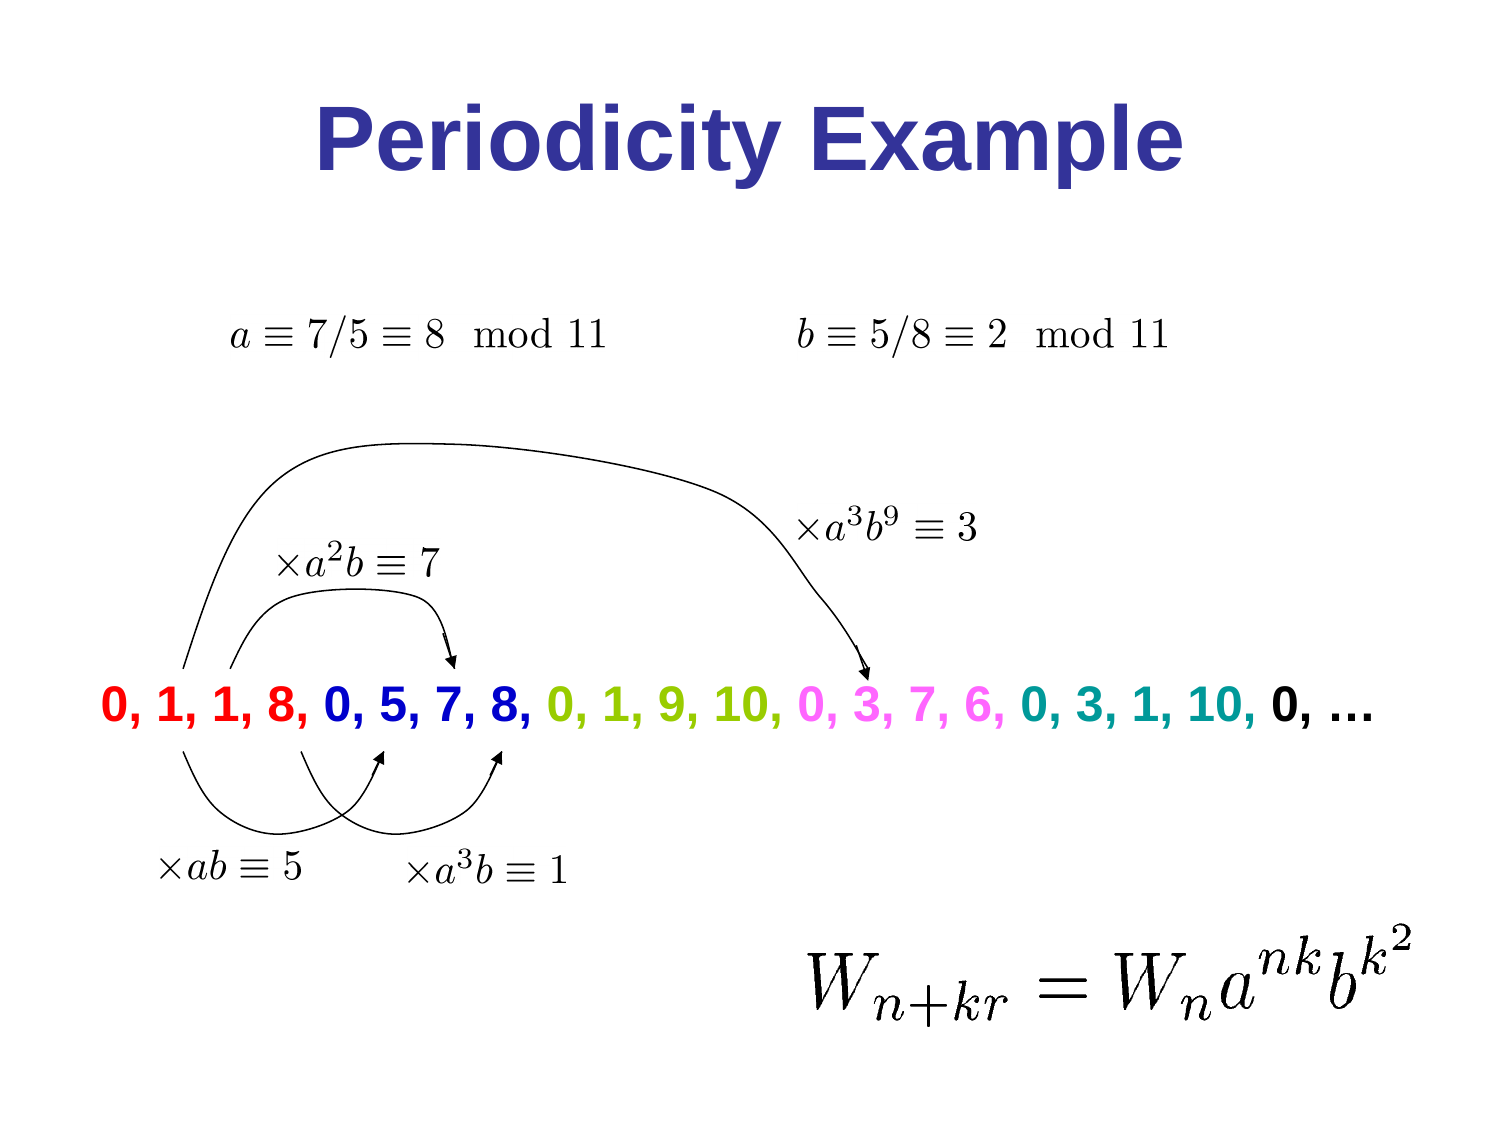

# Periodicity Example
0, 1, 1, 8, 0, 5, 7, 8, 0, 1, 9, 10, 0, 3, 7, 6, 0, 3, 1, 10, 0, …